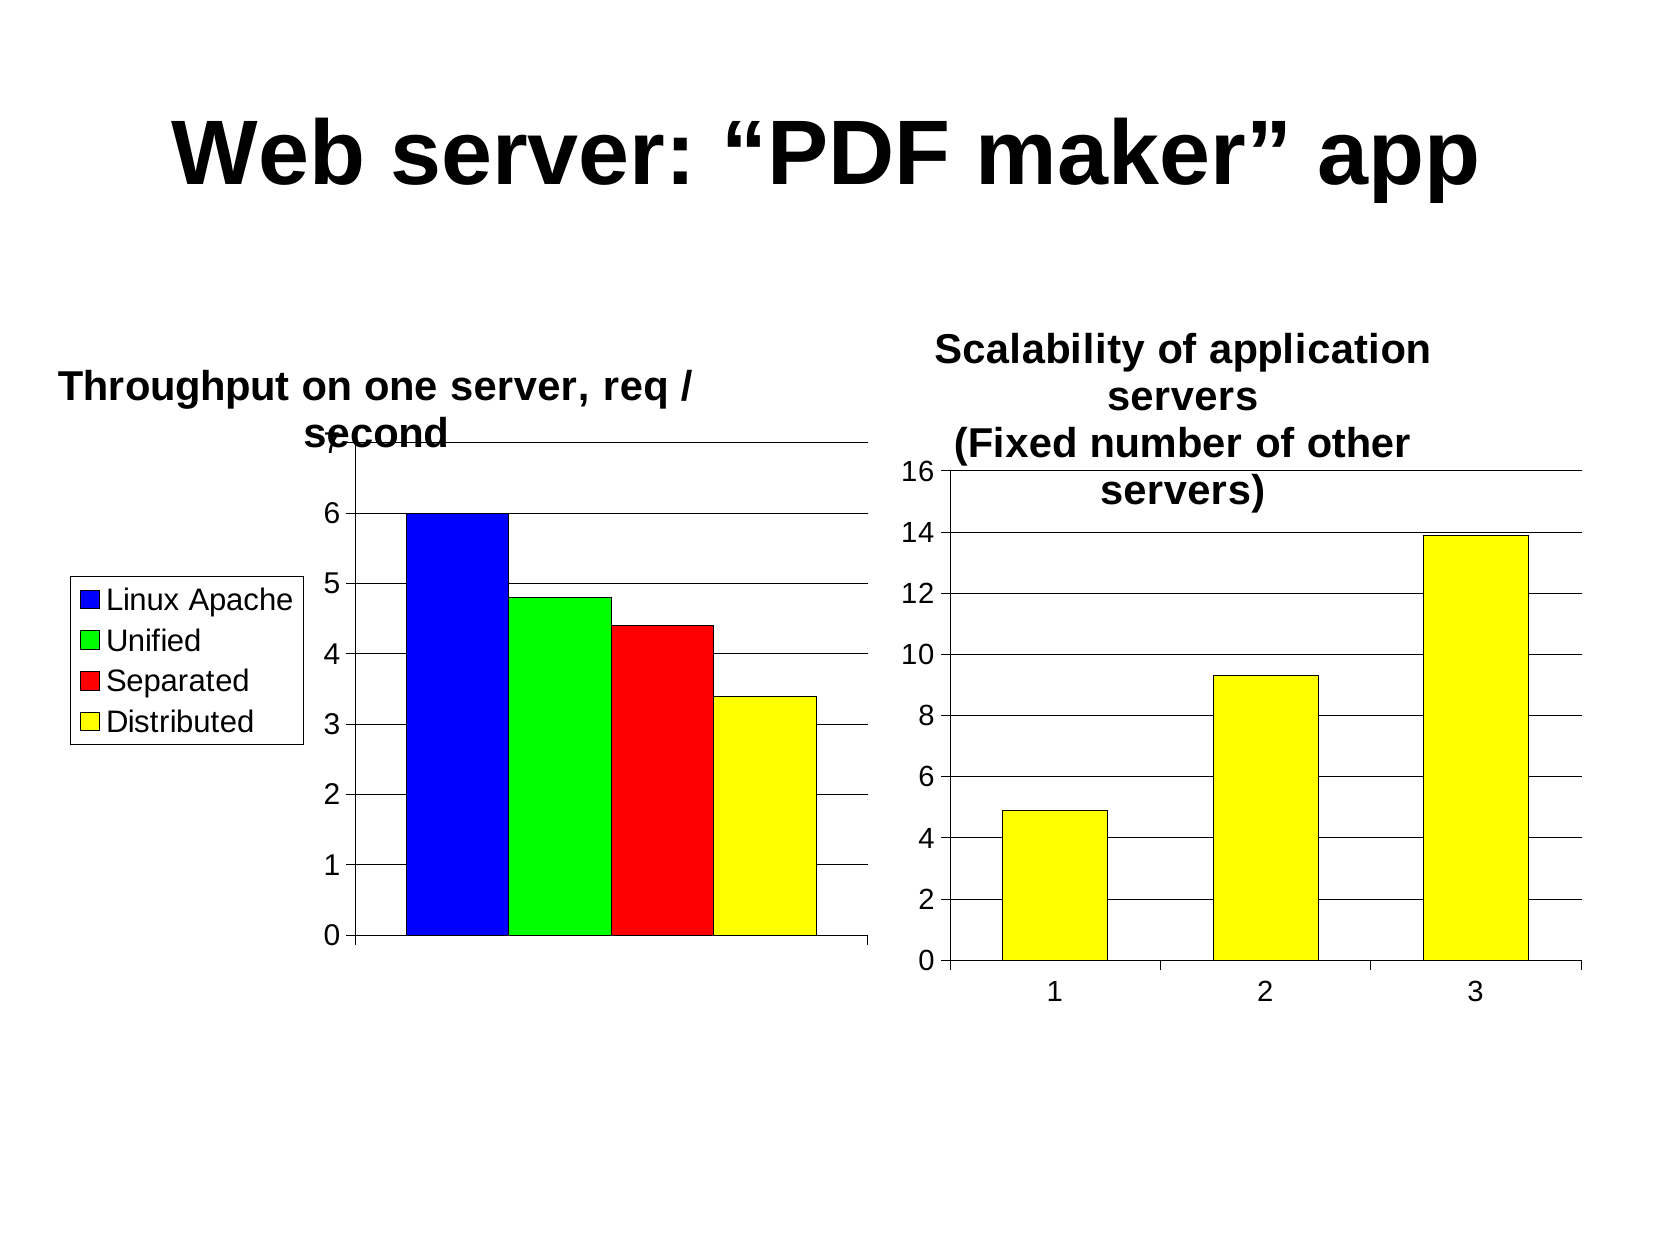

# Web server: “PDF maker” app
### Chart: Scalability of application servers
(Fixed number of other servers)
| Category | Distributed |
|---|---|
| 1 | 4.9 |
| 2 | 9.3 |
| 3 | 13.9 |
### Chart: Throughput on one server, req / second
| Category | Linux Apache | Unified | Separated | Distributed |
|---|---|---|---|---|
| Requests per second | 6.0 | 4.8 | 4.4 | 3.4 |